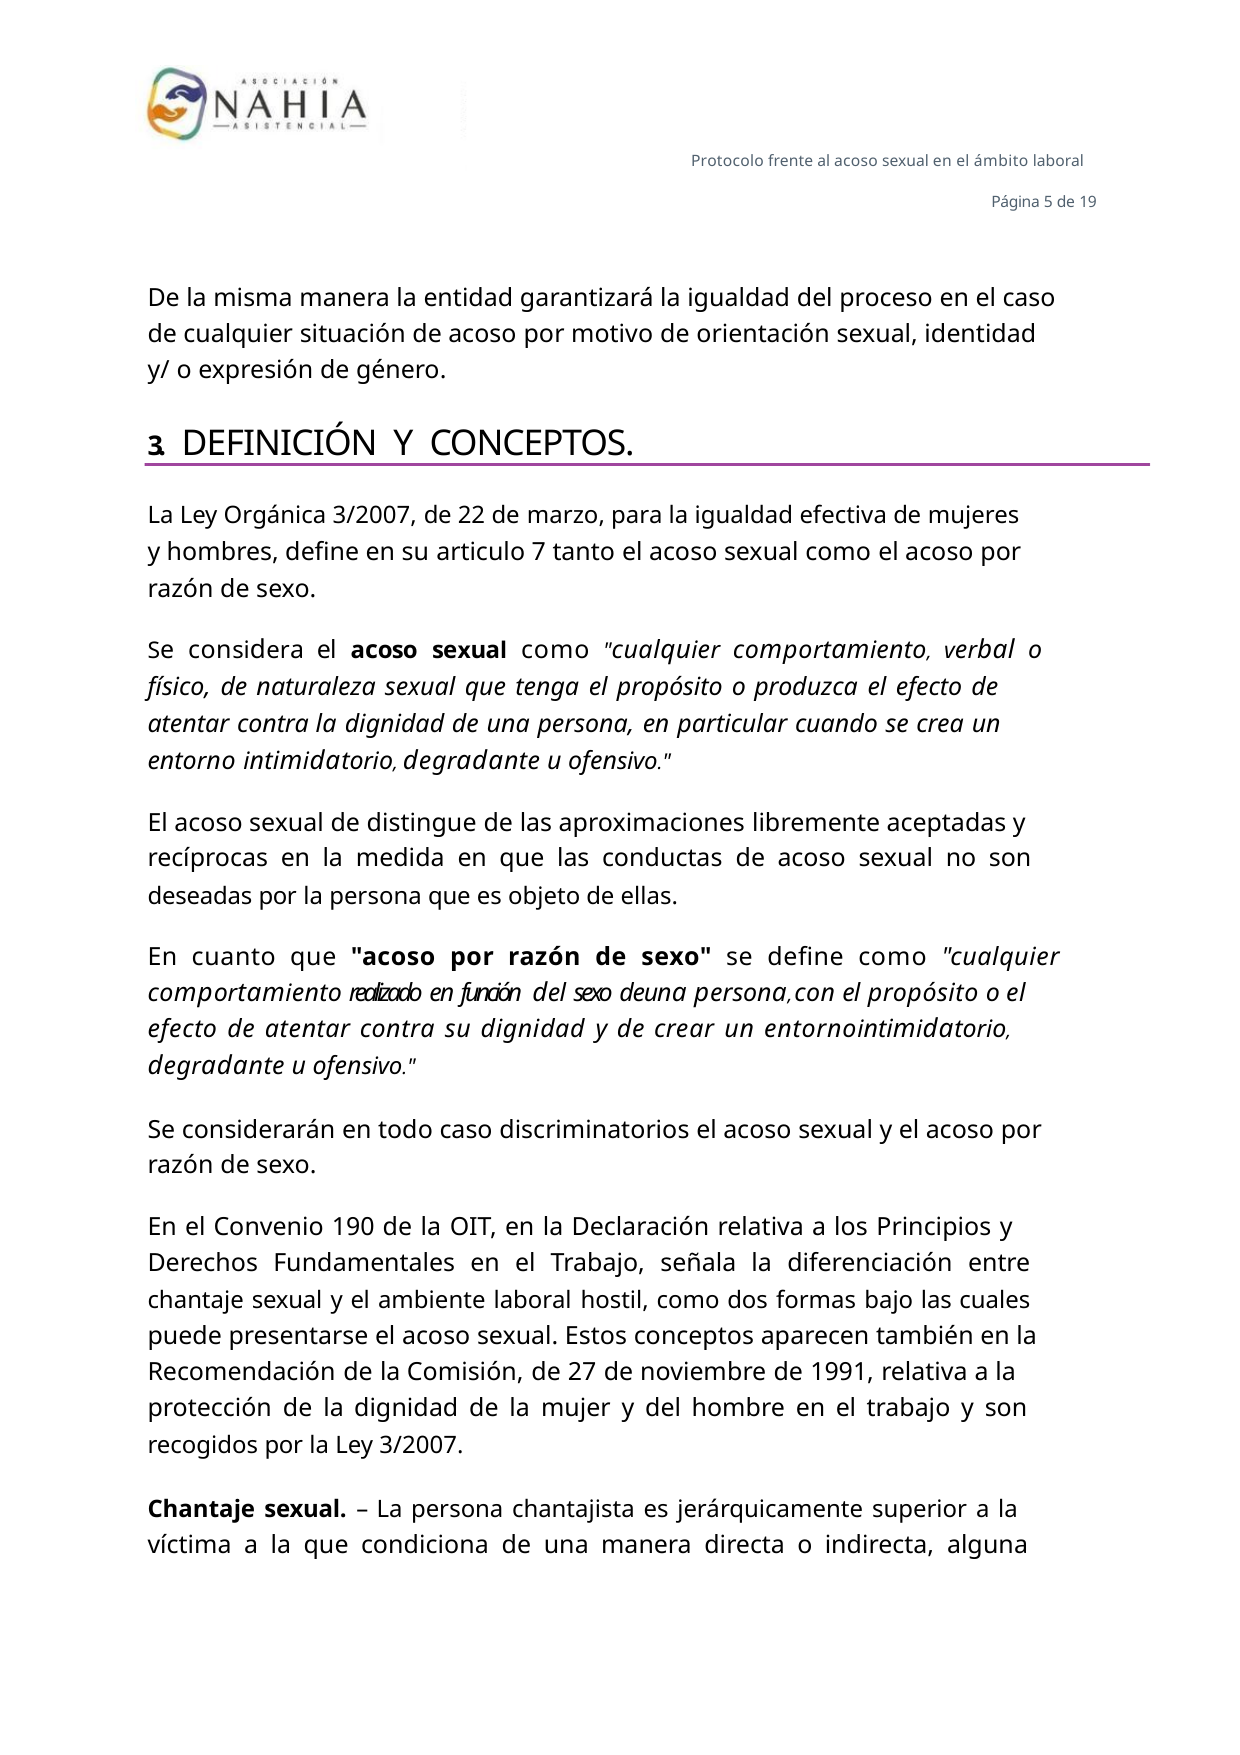

Protocolo frente al acoso sexual en el ámbito laboral
Página 5 de 19
De la misma manera la entidad garantizará la igualdad del proceso en el caso
de cualquier situación de acoso por motivo de orientación sexual, identidad
y/ o expresión de género.
3. DEFINICIÓN Y CONCEPTOS.
La Ley Orgánica 3/2007, de 22 de marzo, para la igualdad efectiva de mujeres
y hombres, define en su articulo 7 tanto el acoso sexual como el acoso por
razón de sexo.
Se considera el acoso sexual como "cualquier comportamiento, verbal o
físico, de naturaleza sexual que tenga el propósito o produzca el efecto de
atentar contra la dignidad de una persona, en particular cuando se crea un
entorno intimidatorio, degradante u ofensivo."
El acoso sexual de distingue de las aproximaciones libremente aceptadas y
recíprocas en la medida en que las conductas de acoso sexual no son
deseadas por la persona que es objeto de ellas.
En cuanto que "acoso por razón de sexo" se define como "cualquier
comportamiento realizado en función del sexo deuna persona,con el propósito o el
efecto de atentar contra su dignidad y de crear un entornointimidatorio,
degradante u ofensivo."
Se considerarán en todo caso discriminatorios el acoso sexual y el acoso por
razón de sexo.
En el Convenio 190 de la OIT, en la Declaración relativa a los Principios y
Derechos Fundamentales en el Trabajo, señala la diferenciación entre
chantaje sexual y el ambiente laboral hostil, como dos formas bajo las cuales
puede presentarse el acoso sexual. Estos conceptos aparecen también en la
Recomendación de la Comisión, de 27 de noviembre de 1991, relativa a la
protección de la dignidad de la mujer y del hombre en el trabajo y son
recogidos por la Ley 3/2007.
Chantaje sexual. – La persona chantajista es jerárquicamente superior a la
víctima a la que condiciona de una manera directa o indirecta, alguna